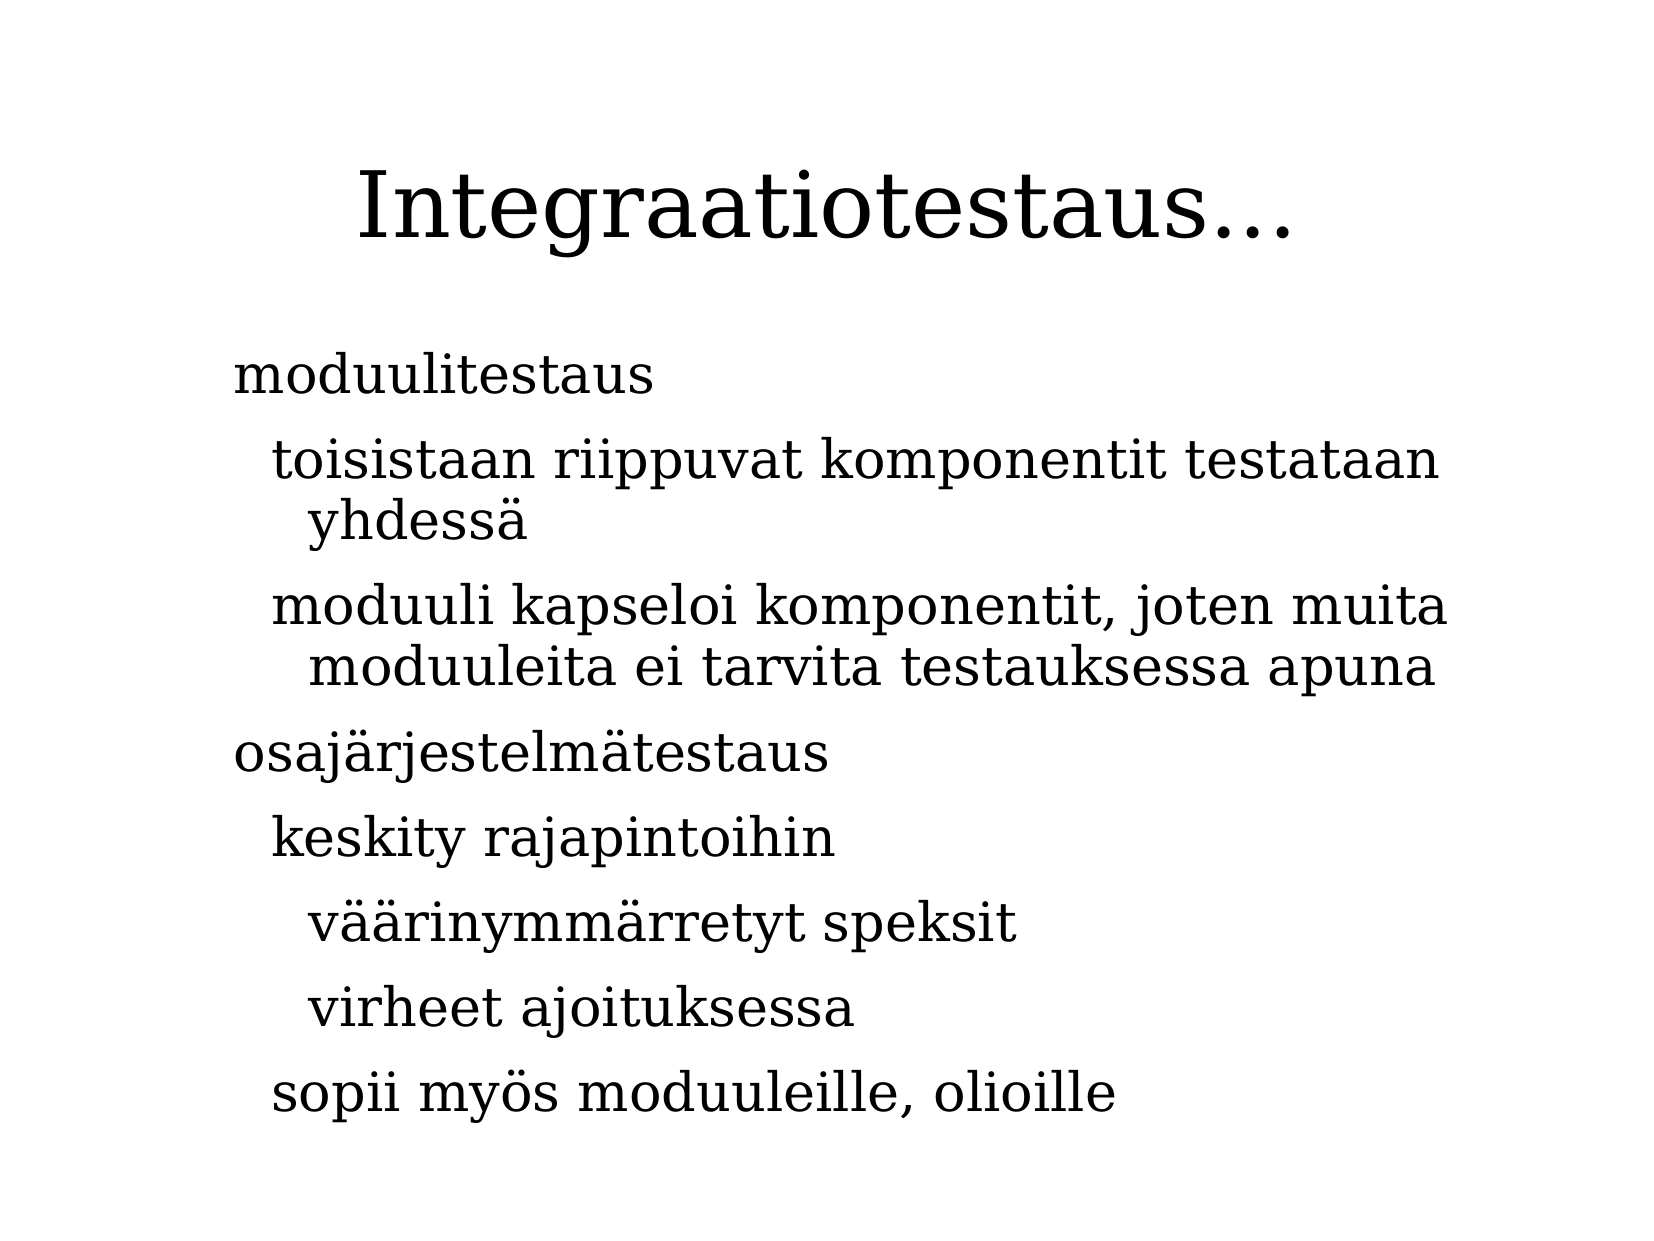

# Integraatiotestaus...
moduulitestaus
toisistaan riippuvat komponentit testataan yhdessä
moduuli kapseloi komponentit, joten muita moduuleita ei tarvita testauksessa apuna
osajärjestelmätestaus
keskity rajapintoihin
väärinymmärretyt speksit
virheet ajoituksessa
sopii myös moduuleille, olioille